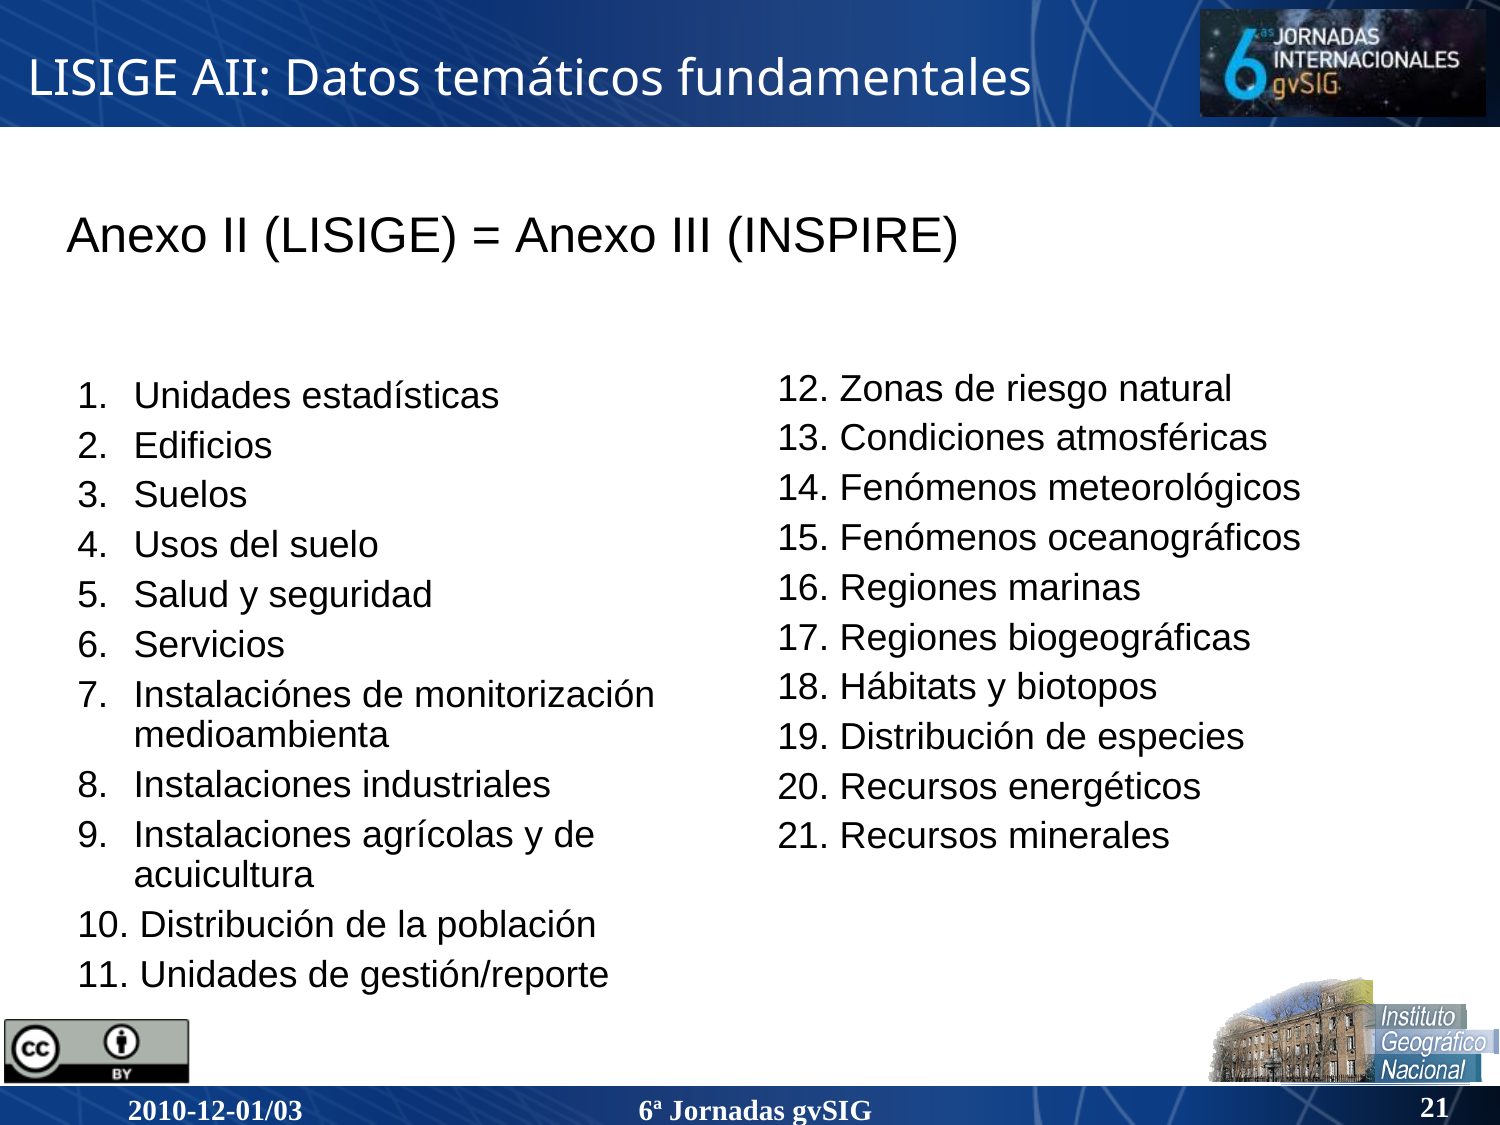

LISIGE AII: Datos temáticos fundamentales
Anexo II (LISIGE) = Anexo III (INSPIRE)
1.	Unidades estadísticas
2.	Edificios
3.	Suelos
4.	Usos del suelo
5.	Salud y seguridad
6.	Servicios
7.	Instalaciónes de monitorización medioambienta
8.	Instalaciones industriales
9.	Instalaciones agrícolas y de acuicultura
10. Distribución de la población
11. Unidades de gestión/reporte
12. Zonas de riesgo natural
13. Condiciones atmosféricas
14. Fenómenos meteorológicos
15. Fenómenos oceanográficos
16. Regiones marinas
17. Regiones biogeográficas
18. Hábitats y biotopos
19. Distribución de especies
20. Recursos energéticos
21. Recursos minerales